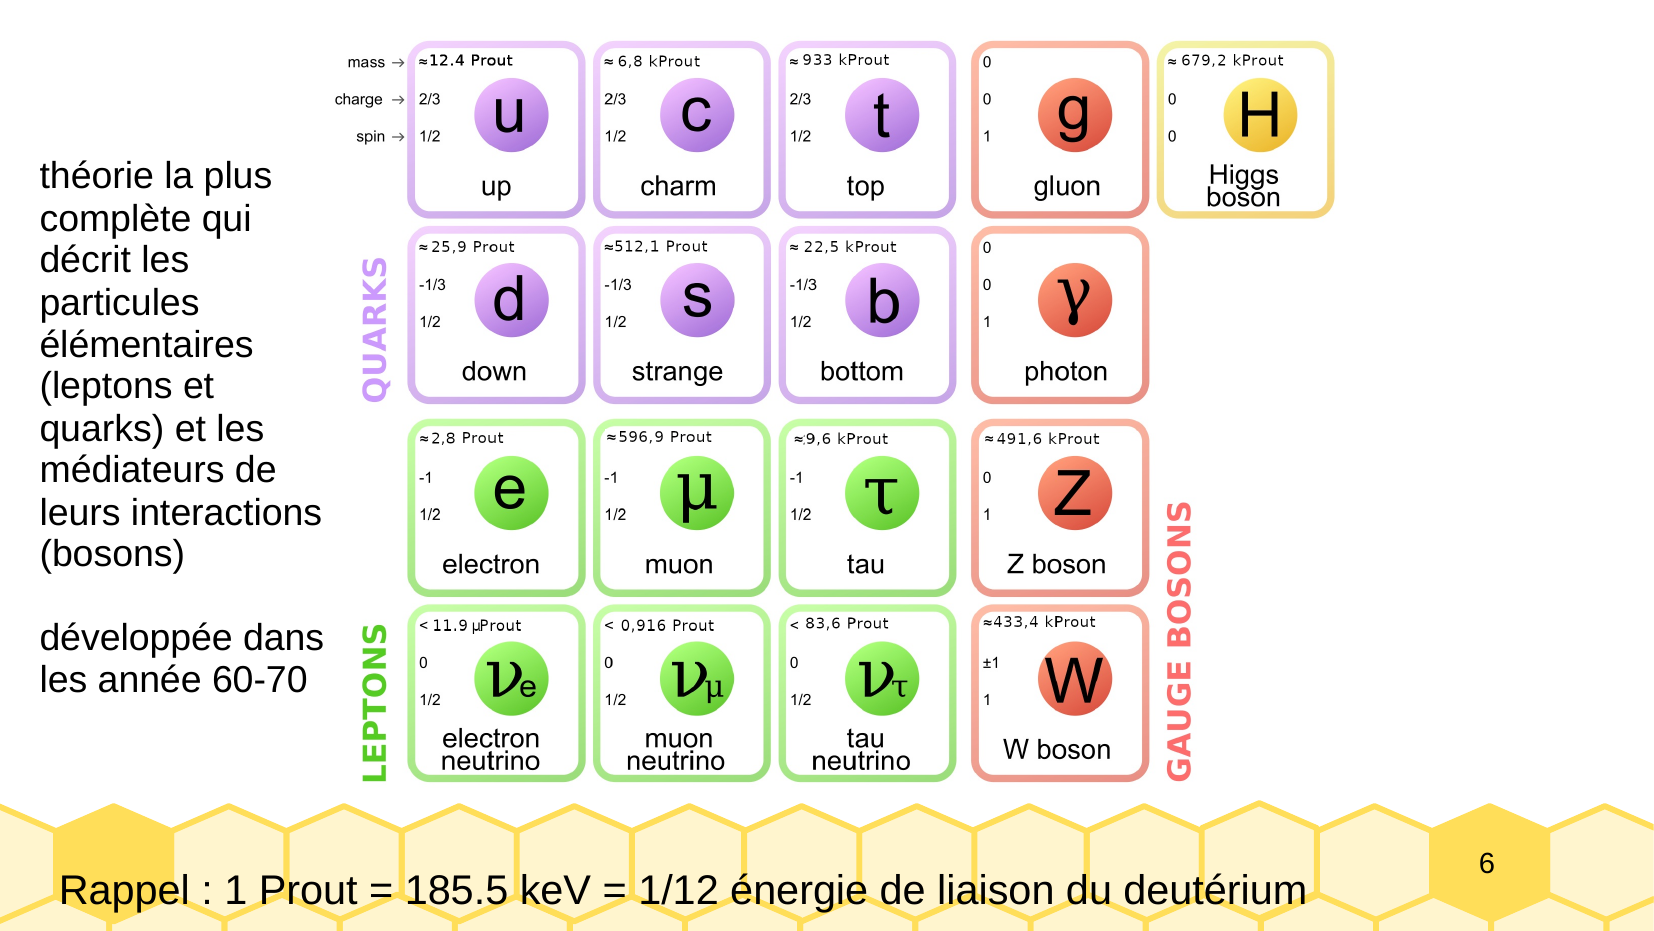

théorie la plus complète qui décrit les particules élémentaires (leptons et quarks) et les médiateurs de leurs interactions (bosons)
développée dans les année 60-70
# Rappel : 1 Prout = 185.5 keV = 1/12 énergie de liaison du deutérium